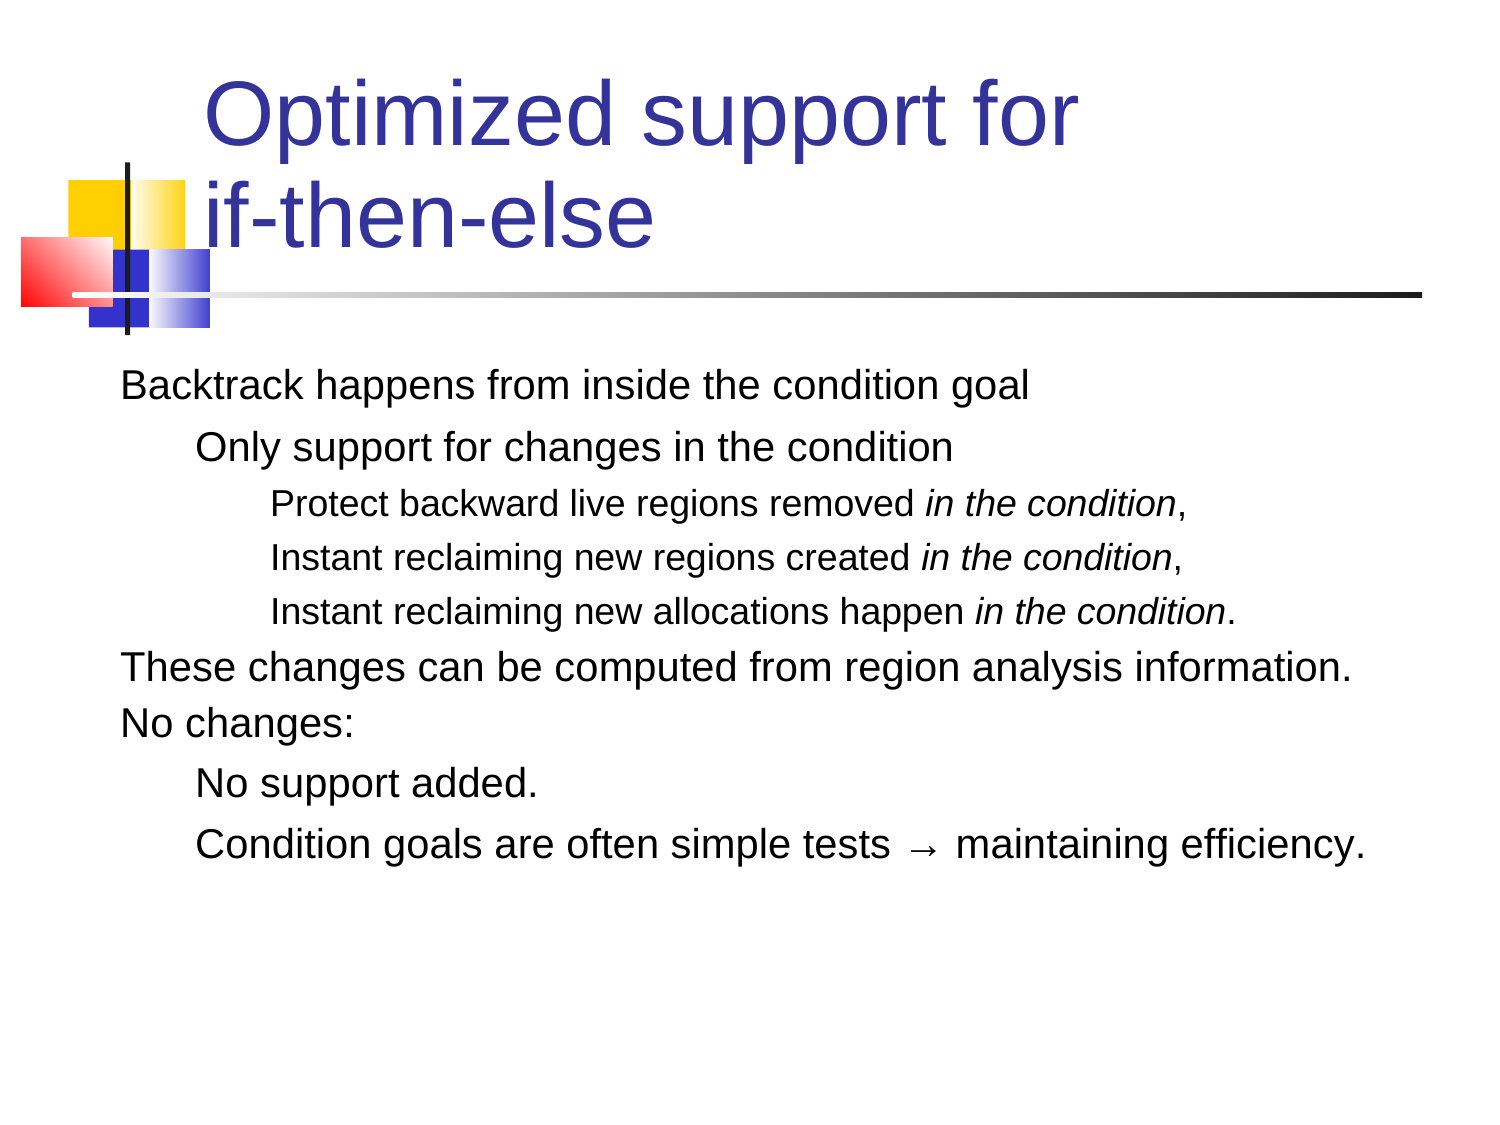

# Optimized support for if-then-else
Backtrack happens from inside the condition goal
Only support for changes in the condition
Protect backward live regions removed in the condition,
Instant reclaiming new regions created in the condition,
Instant reclaiming new allocations happen in the condition.
These changes can be computed from region analysis information.
No changes:
No support added.
Condition goals are often simple tests → maintaining efficiency.